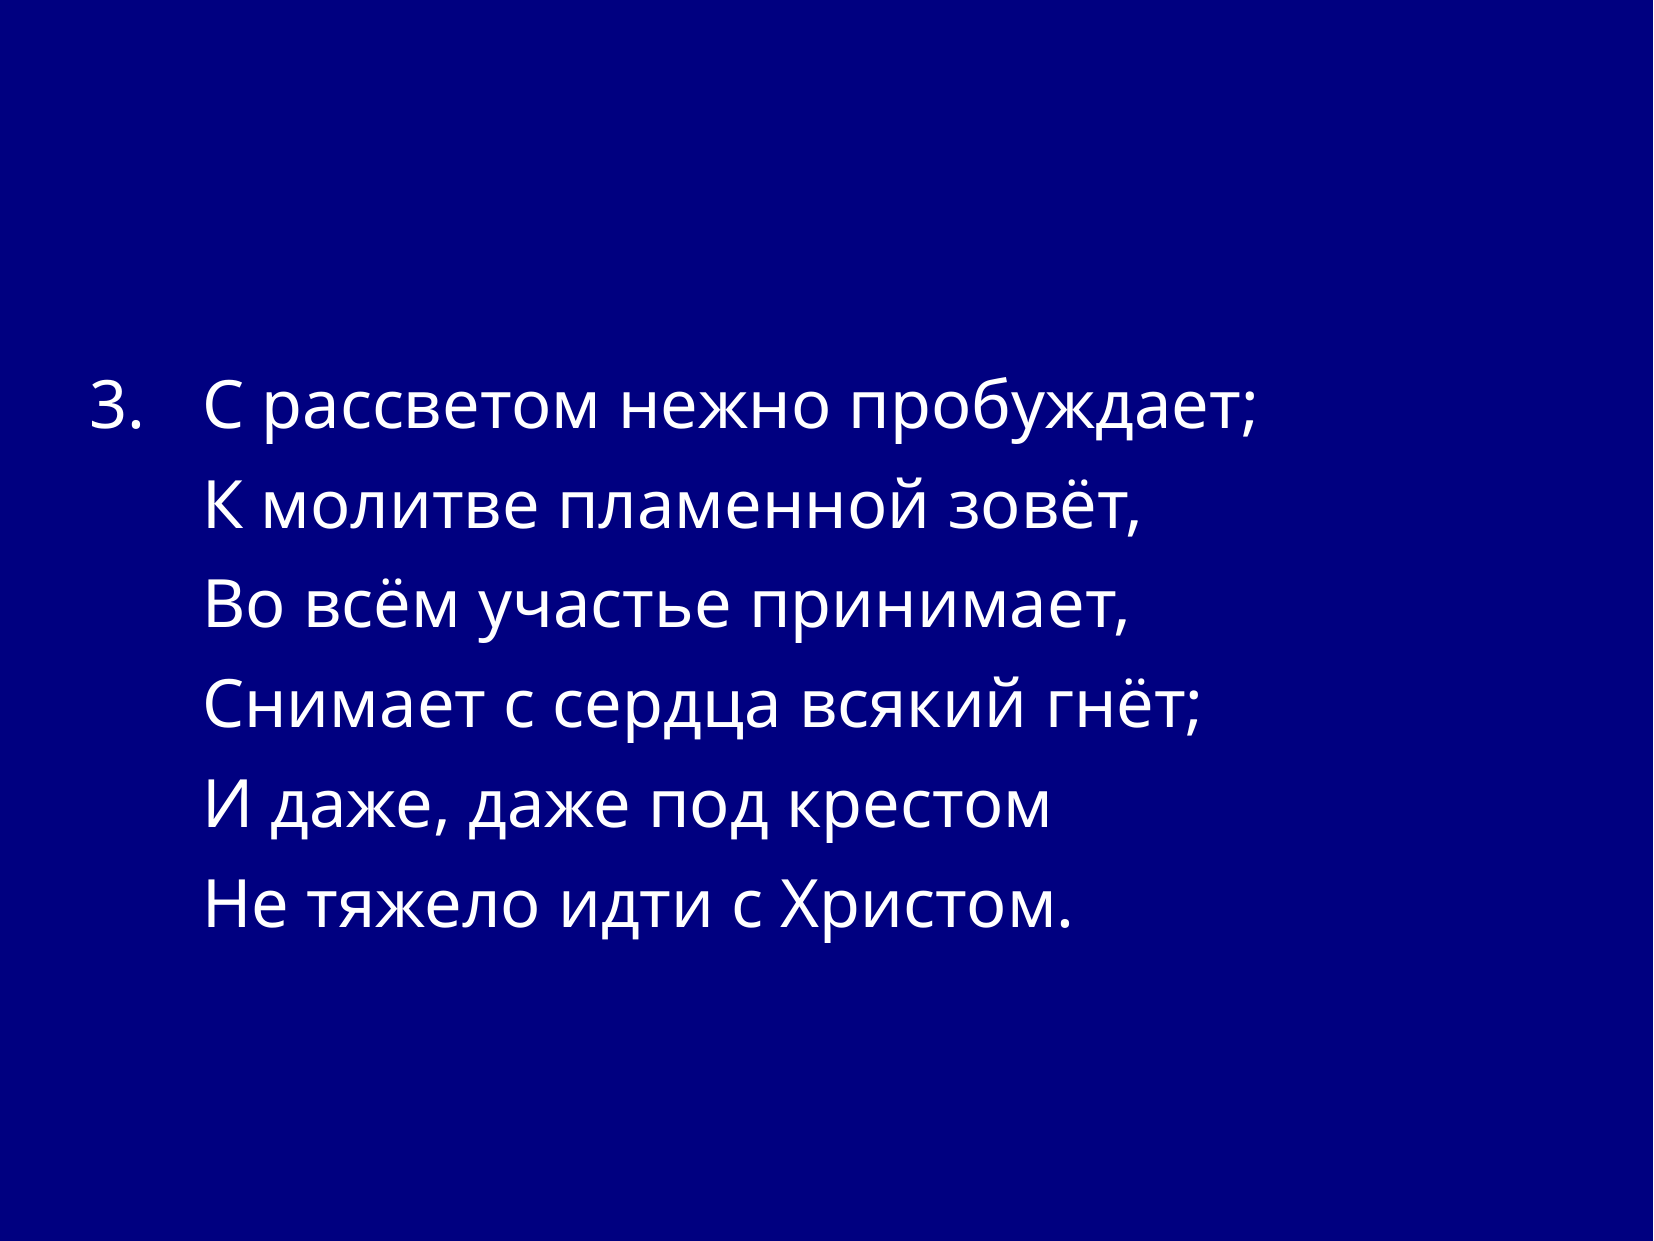

3.	С рассветом нежно пробуждает;
	К молитве пламенной зовёт,
	Во всём участье принимает,
	Снимает с сердца всякий гнёт;
	И даже, даже под крестом
	Не тяжело идти с Христом.